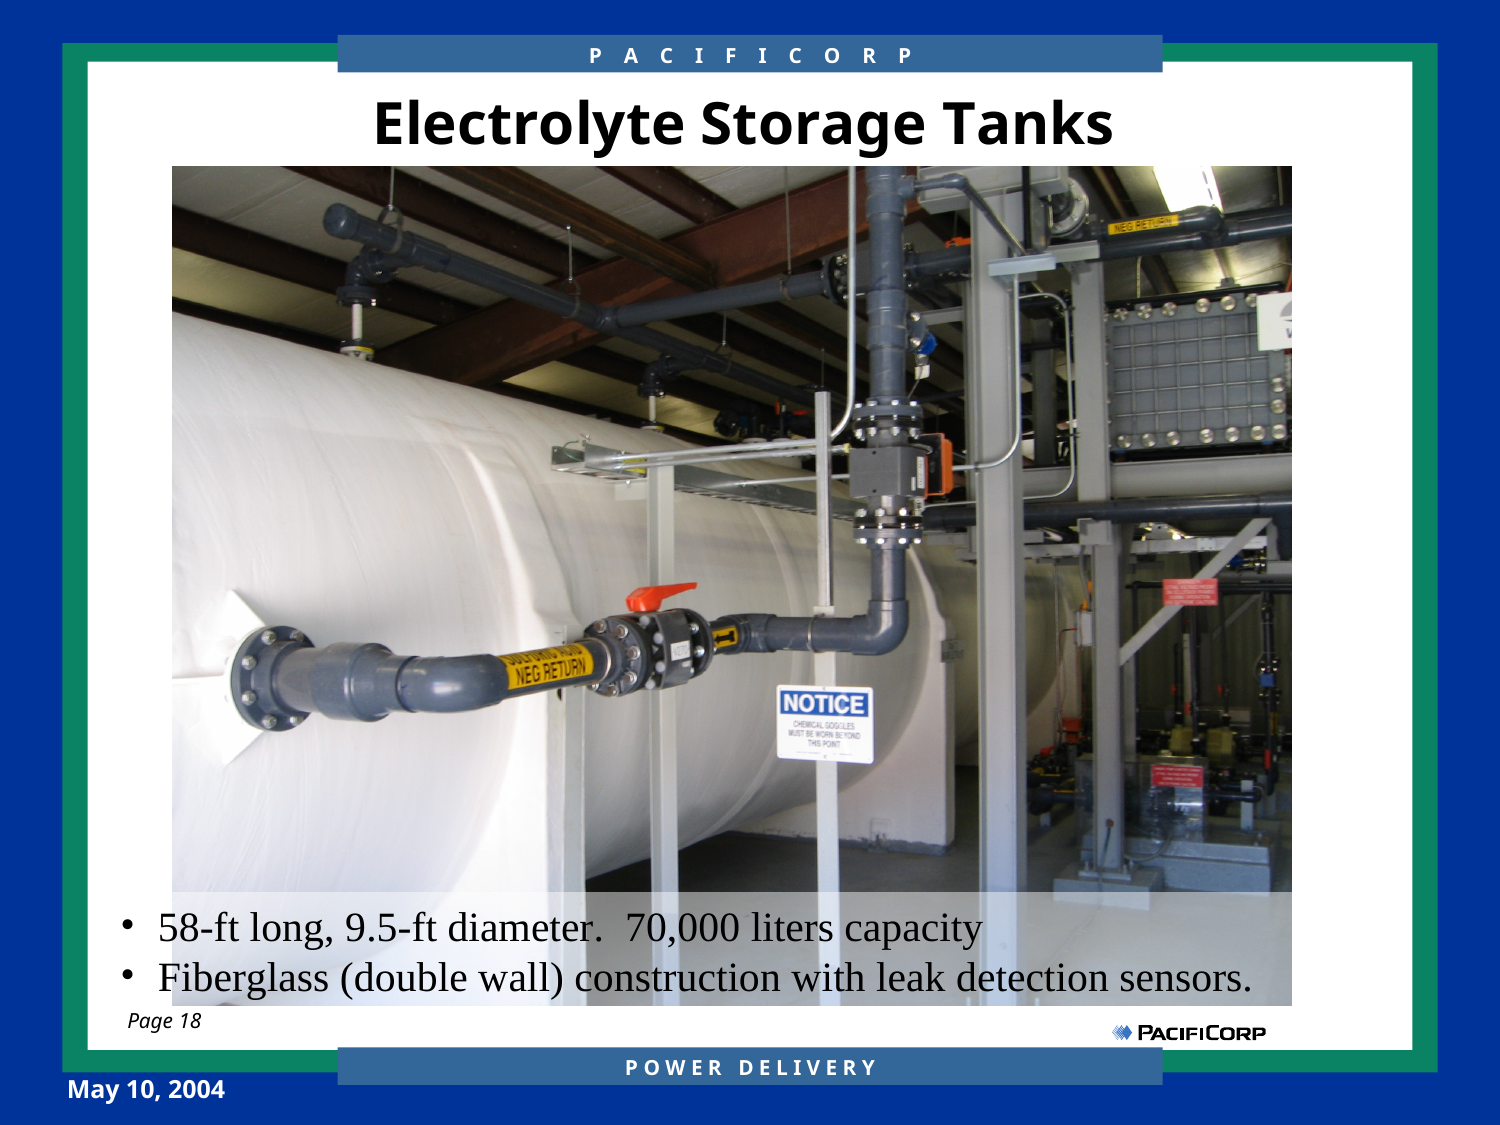

# Electrolyte Storage Tanks
58-ft long, 9.5-ft diameter. 70,000 liters capacity
Fiberglass (double wall) construction with leak detection sensors.
18